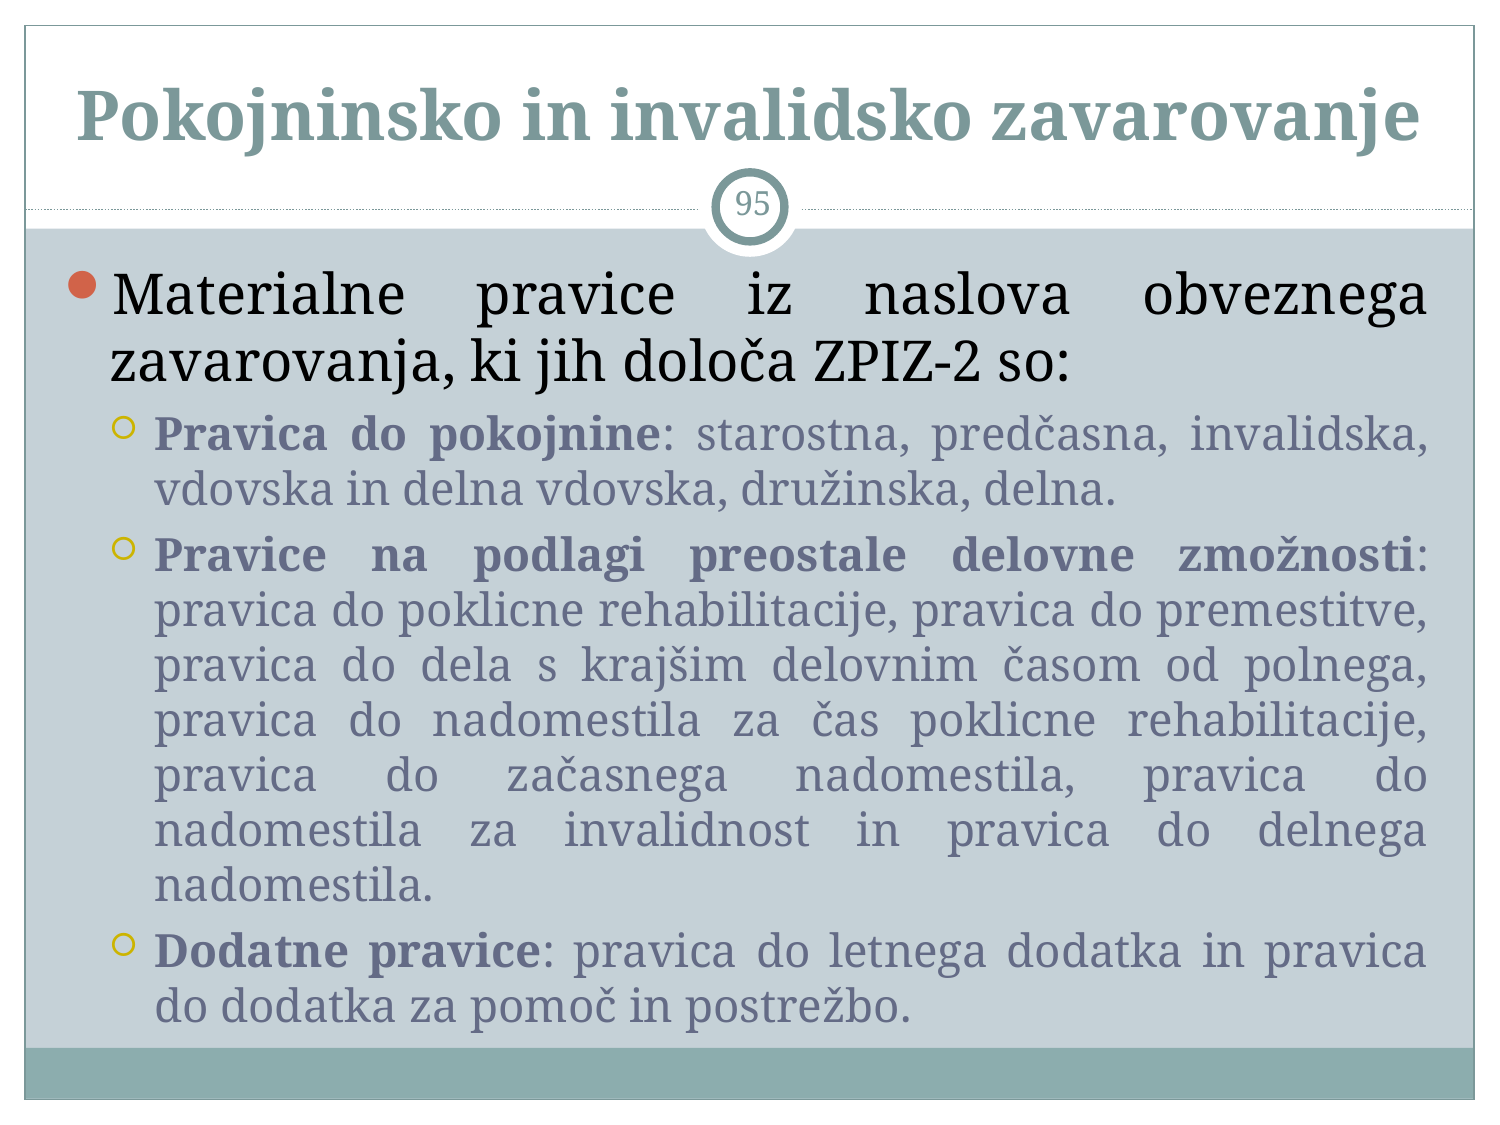

# Pokojninsko in invalidsko zavarovanje
Materialne pravice iz naslova obveznega zavarovanja, ki jih določa ZPIZ-2 so:
Pravica do pokojnine: starostna, predčasna, invalidska, vdovska in delna vdovska, družinska, delna.
Pravice na podlagi preostale delovne zmožnosti: pravica do poklicne rehabilitacije, pravica do premestitve, pravica do dela s krajšim delovnim časom od polnega, pravica do nadomestila za čas poklicne rehabilitacije, pravica do začasnega nadomestila, pravica do nadomestila za invalidnost in pravica do delnega nadomestila.
Dodatne pravice: pravica do letnega dodatka in pravica do dodatka za pomoč in postrežbo.